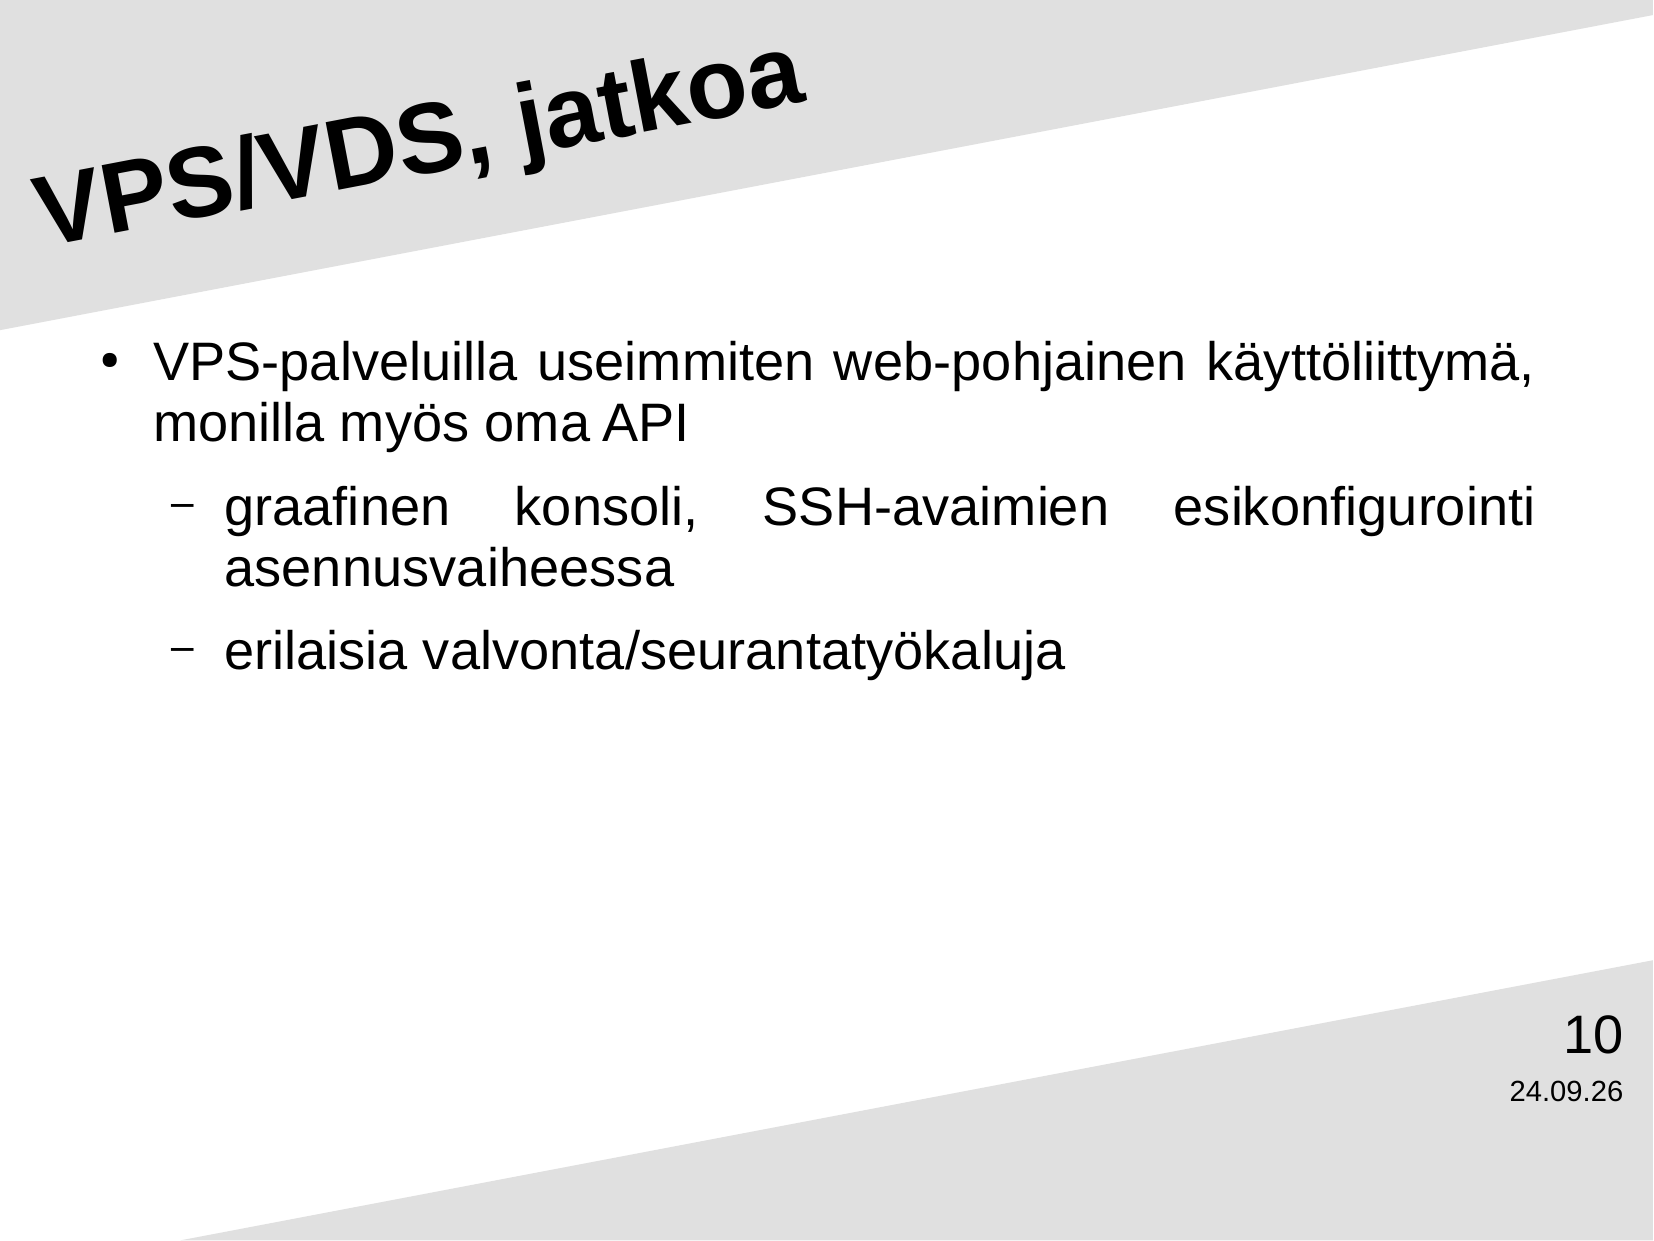

# VPS/VDS, jatkoa
VPS-palveluilla useimmiten web-pohjainen käyttöliittymä, monilla myös oma API
graafinen konsoli, SSH-avaimien esikonfigurointi asennusvaiheessa
erilaisia valvonta/seurantatyökaluja
10